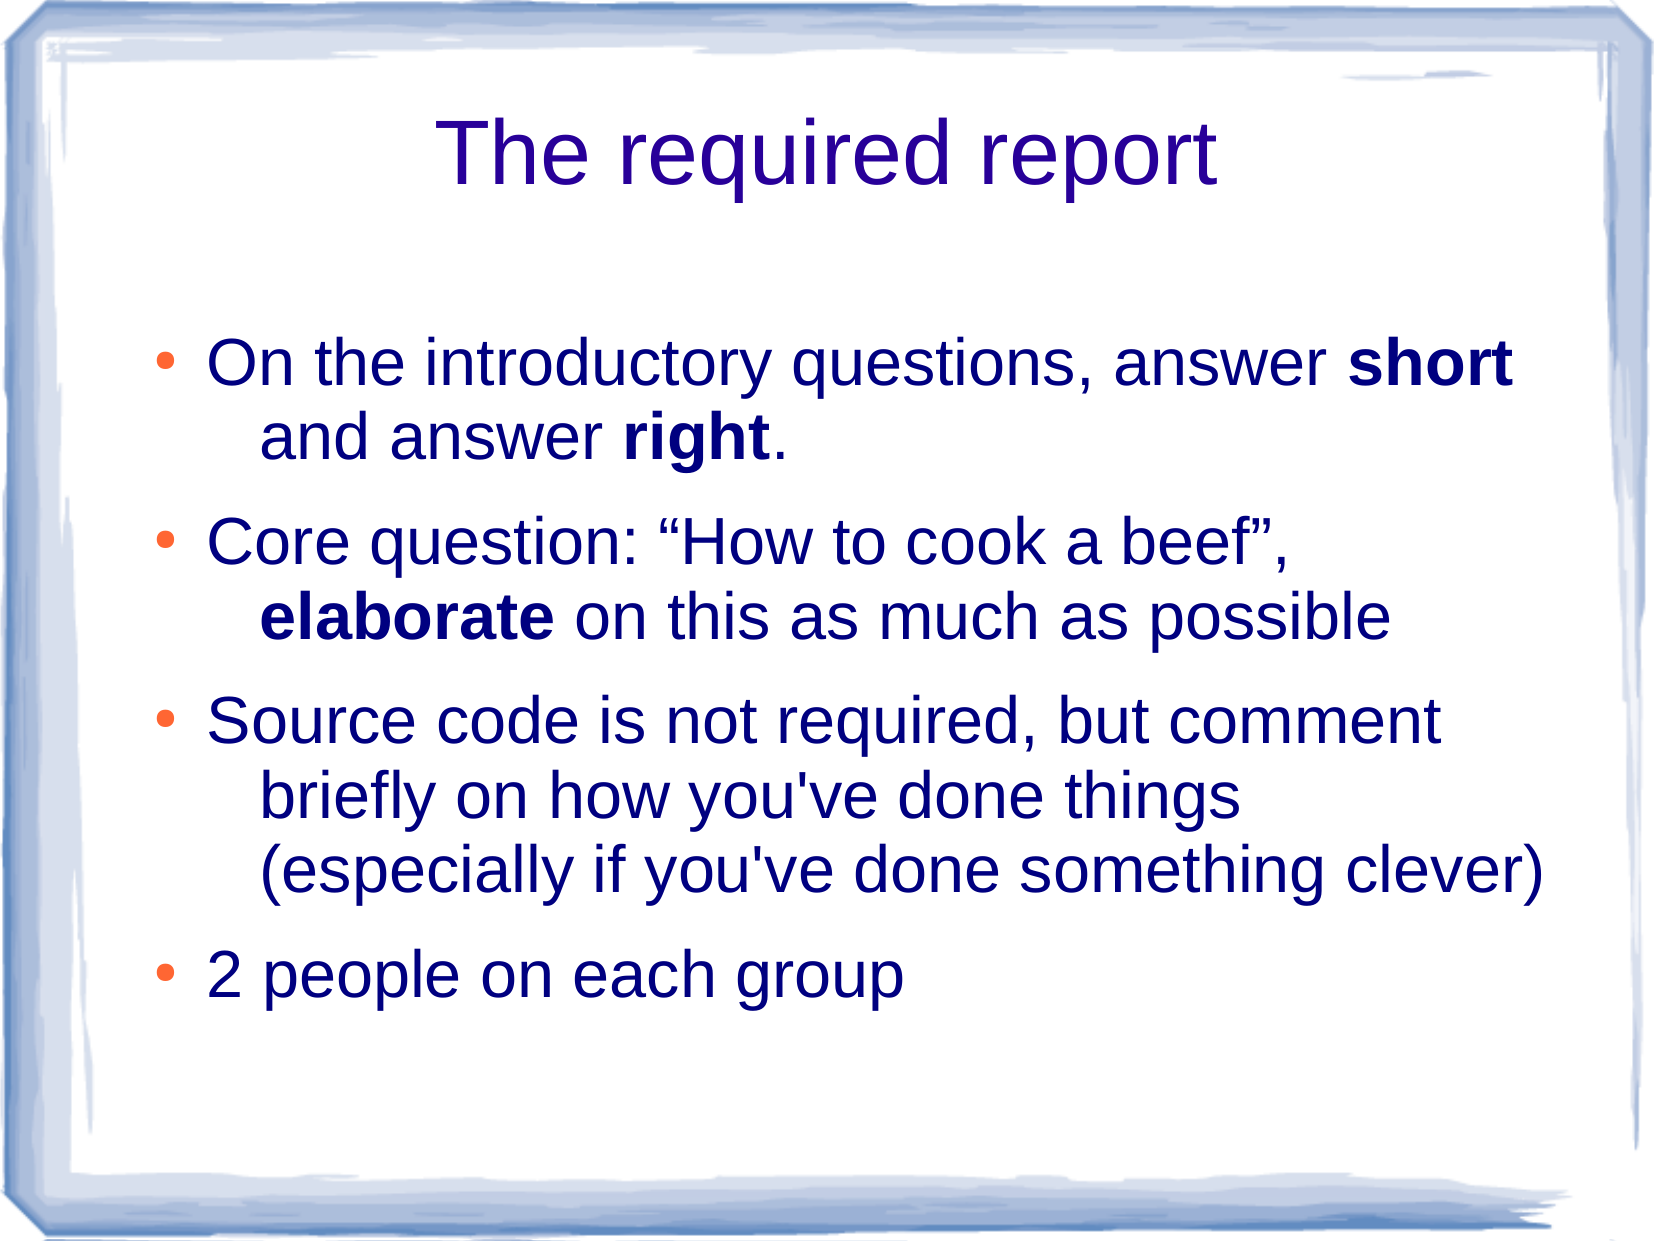

# The required report
On the introductory questions, answer short and answer right.
Core question: “How to cook a beef”, elaborate on this as much as possible
Source code is not required, but comment briefly on how you've done things (especially if you've done something clever)
2 people on each group